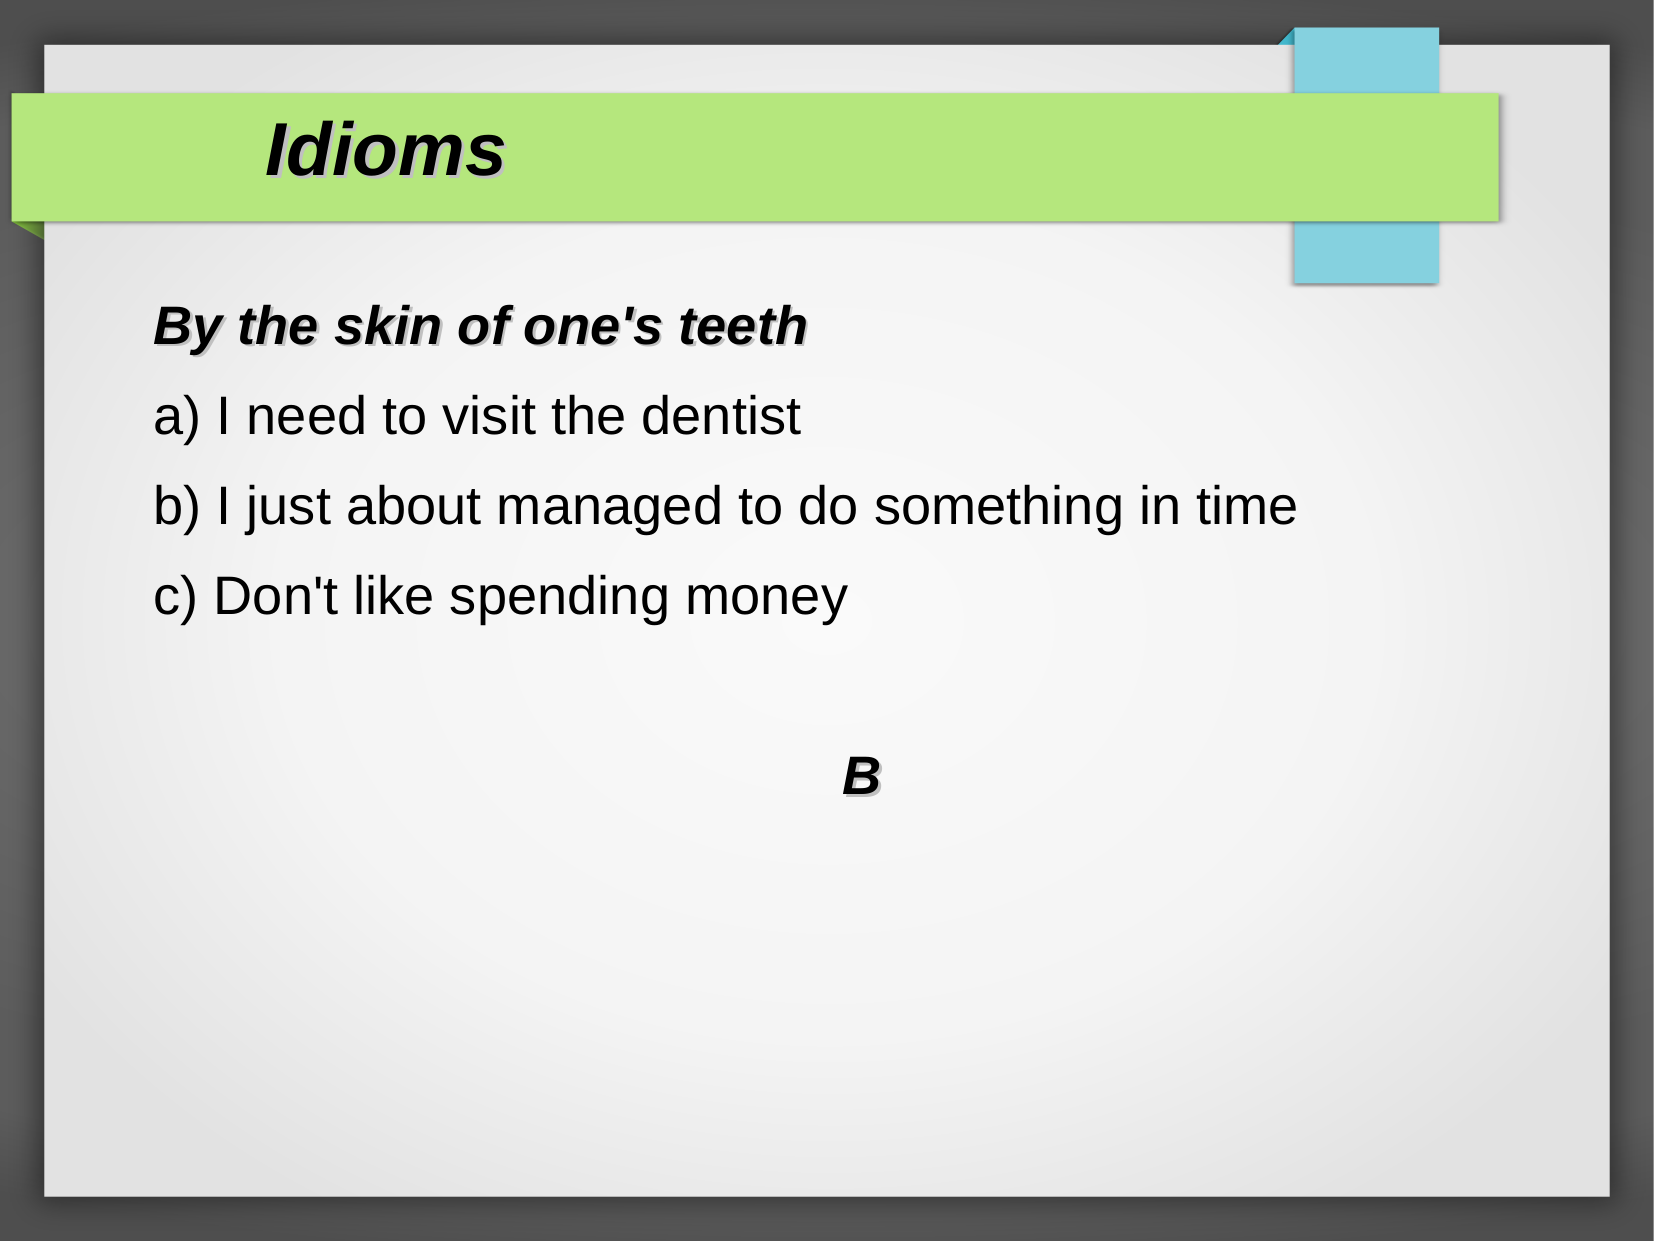

# Idioms
By the skin of one's teeth
a) I need to visit the dentist
b) I just about managed to do something in time
c) Don't like spending money
B